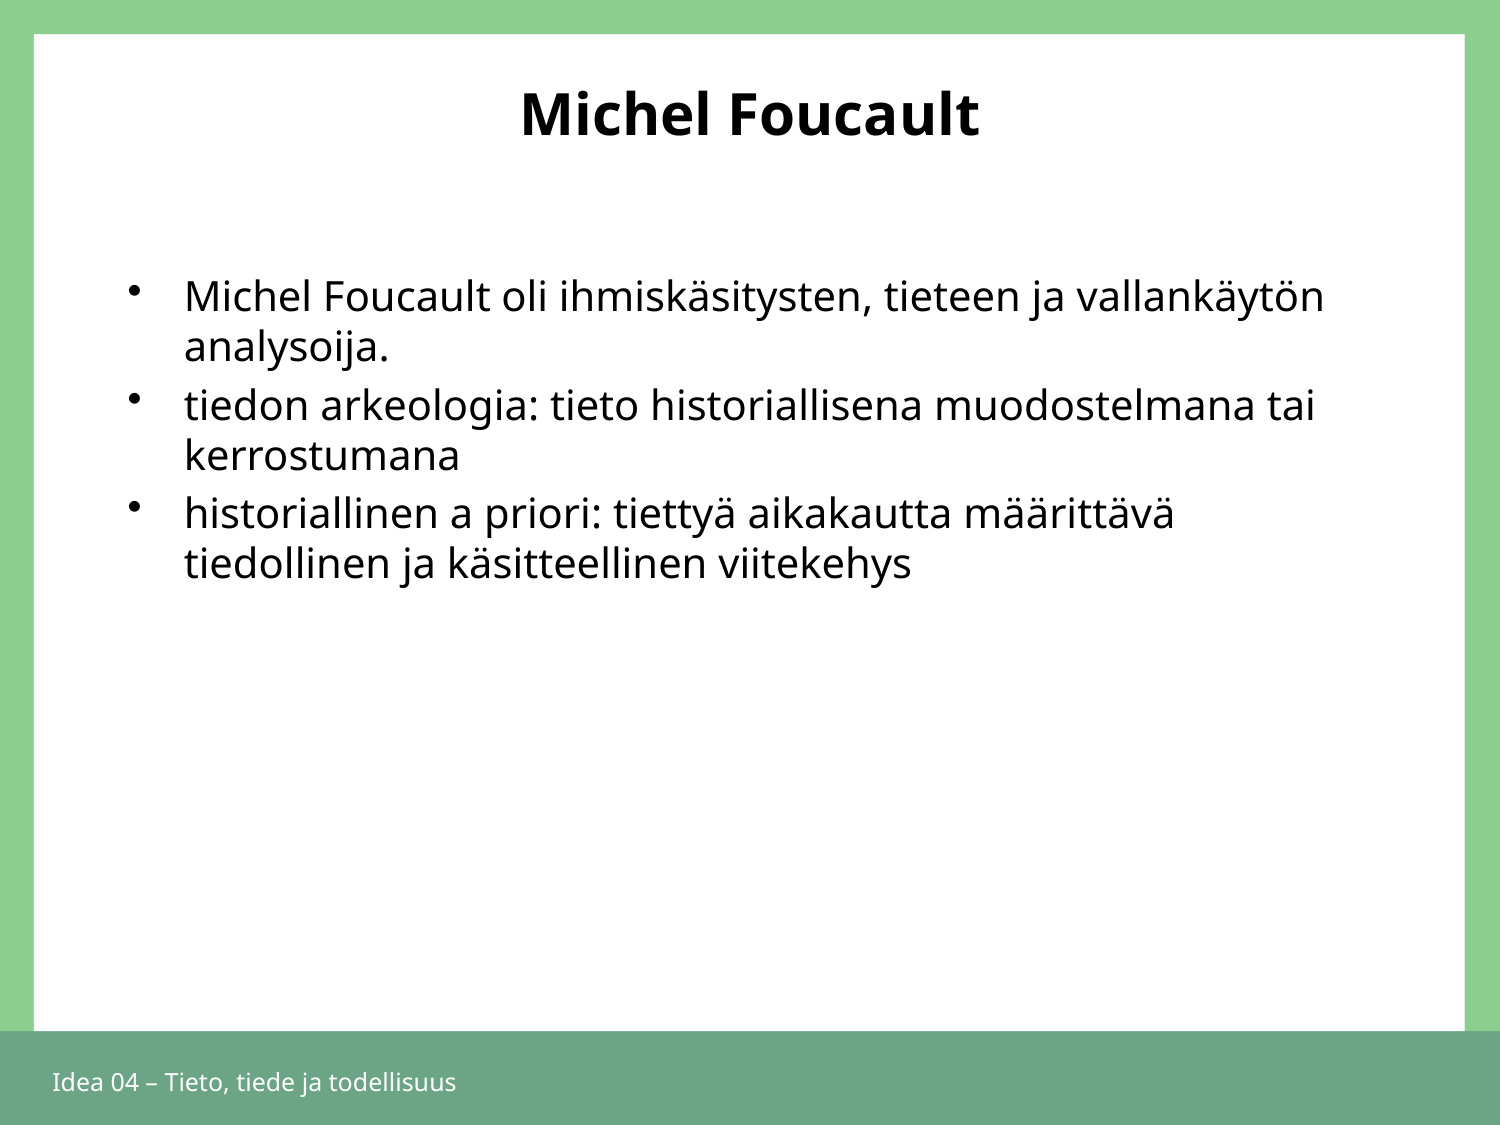

# Michel Foucault
Michel Foucault oli ihmiskäsitysten, tieteen ja vallankäytön analysoija.
tiedon arkeologia: tieto historiallisena muodostelmana tai kerrostumana
historiallinen a priori: tiettyä aikakautta määrittävä tiedollinen ja käsitteellinen viitekehys